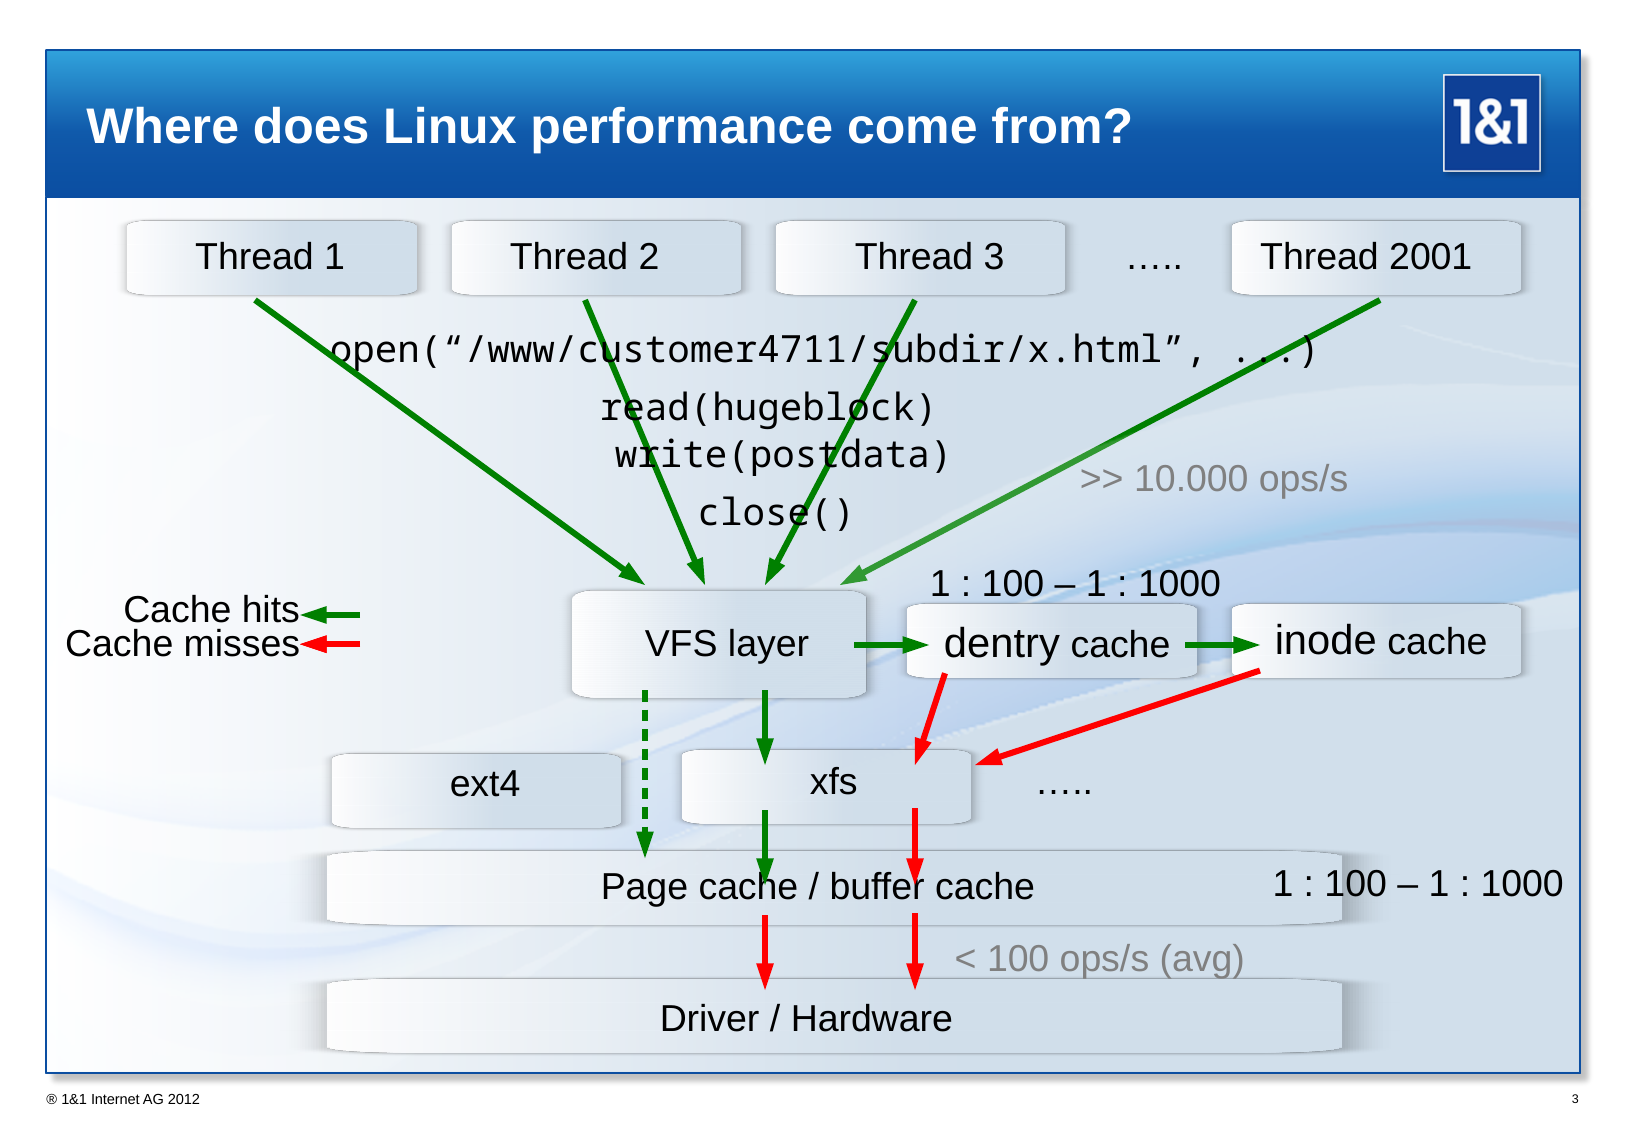

# Where does Linux performance come from?
Thread 1
Thread 2
Thread 3
…..
Thread 2001
open(“/www/customer4711/subdir/x.html”, ...)
read(hugeblock)
write(postdata)
>> 10.000 ops/s
close()
1 : 100 – 1 : 1000
Cache hits
inode cache
dentry cache
Cache misses
VFS layer
xfs
…..
ext4
1 : 100 – 1 : 1000
Page cache / buffer cache
< 100 ops/s (avg)
Driver / Hardware
® 1&1 Internet AG 2012